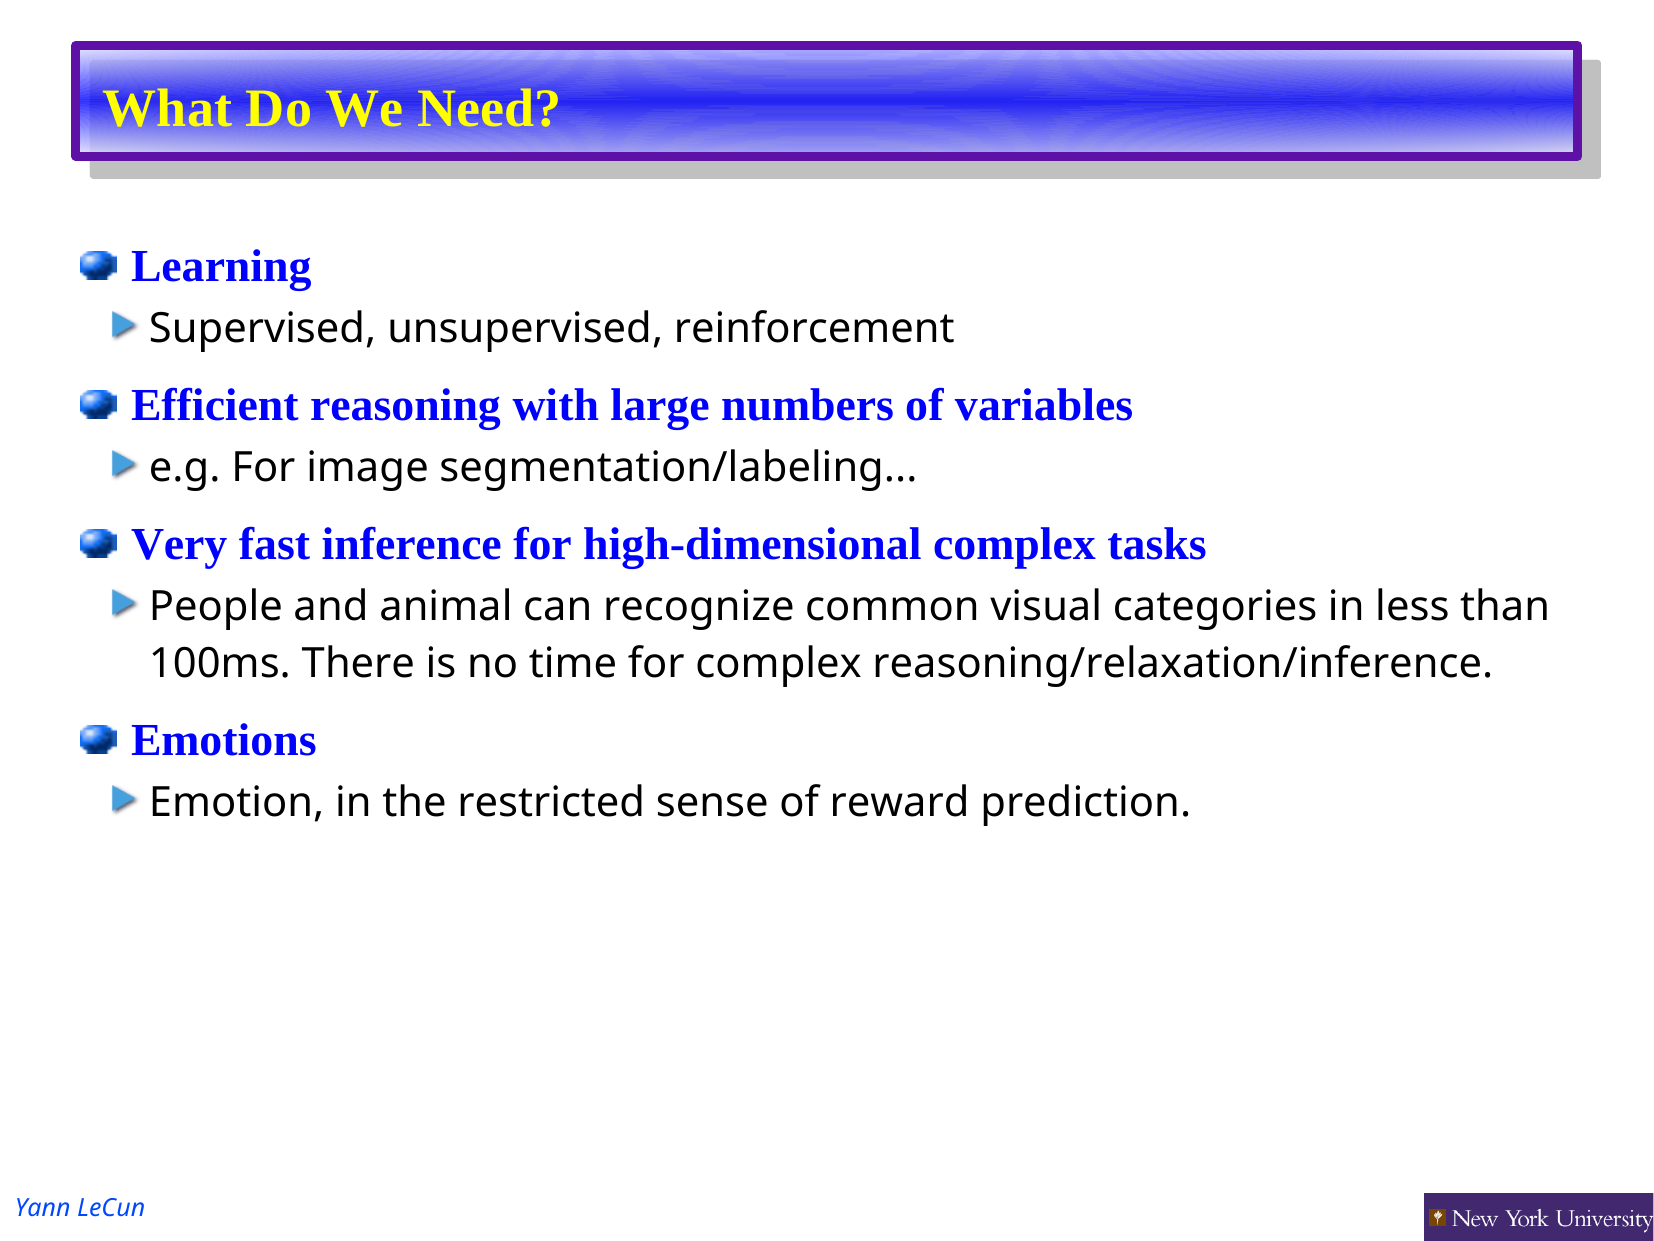

# What Do We Need?
Learning
Supervised, unsupervised, reinforcement
Efficient reasoning with large numbers of variables
e.g. For image segmentation/labeling...
Very fast inference for high-dimensional complex tasks
People and animal can recognize common visual categories in less than 100ms. There is no time for complex reasoning/relaxation/inference.
Emotions
Emotion, in the restricted sense of reward prediction.